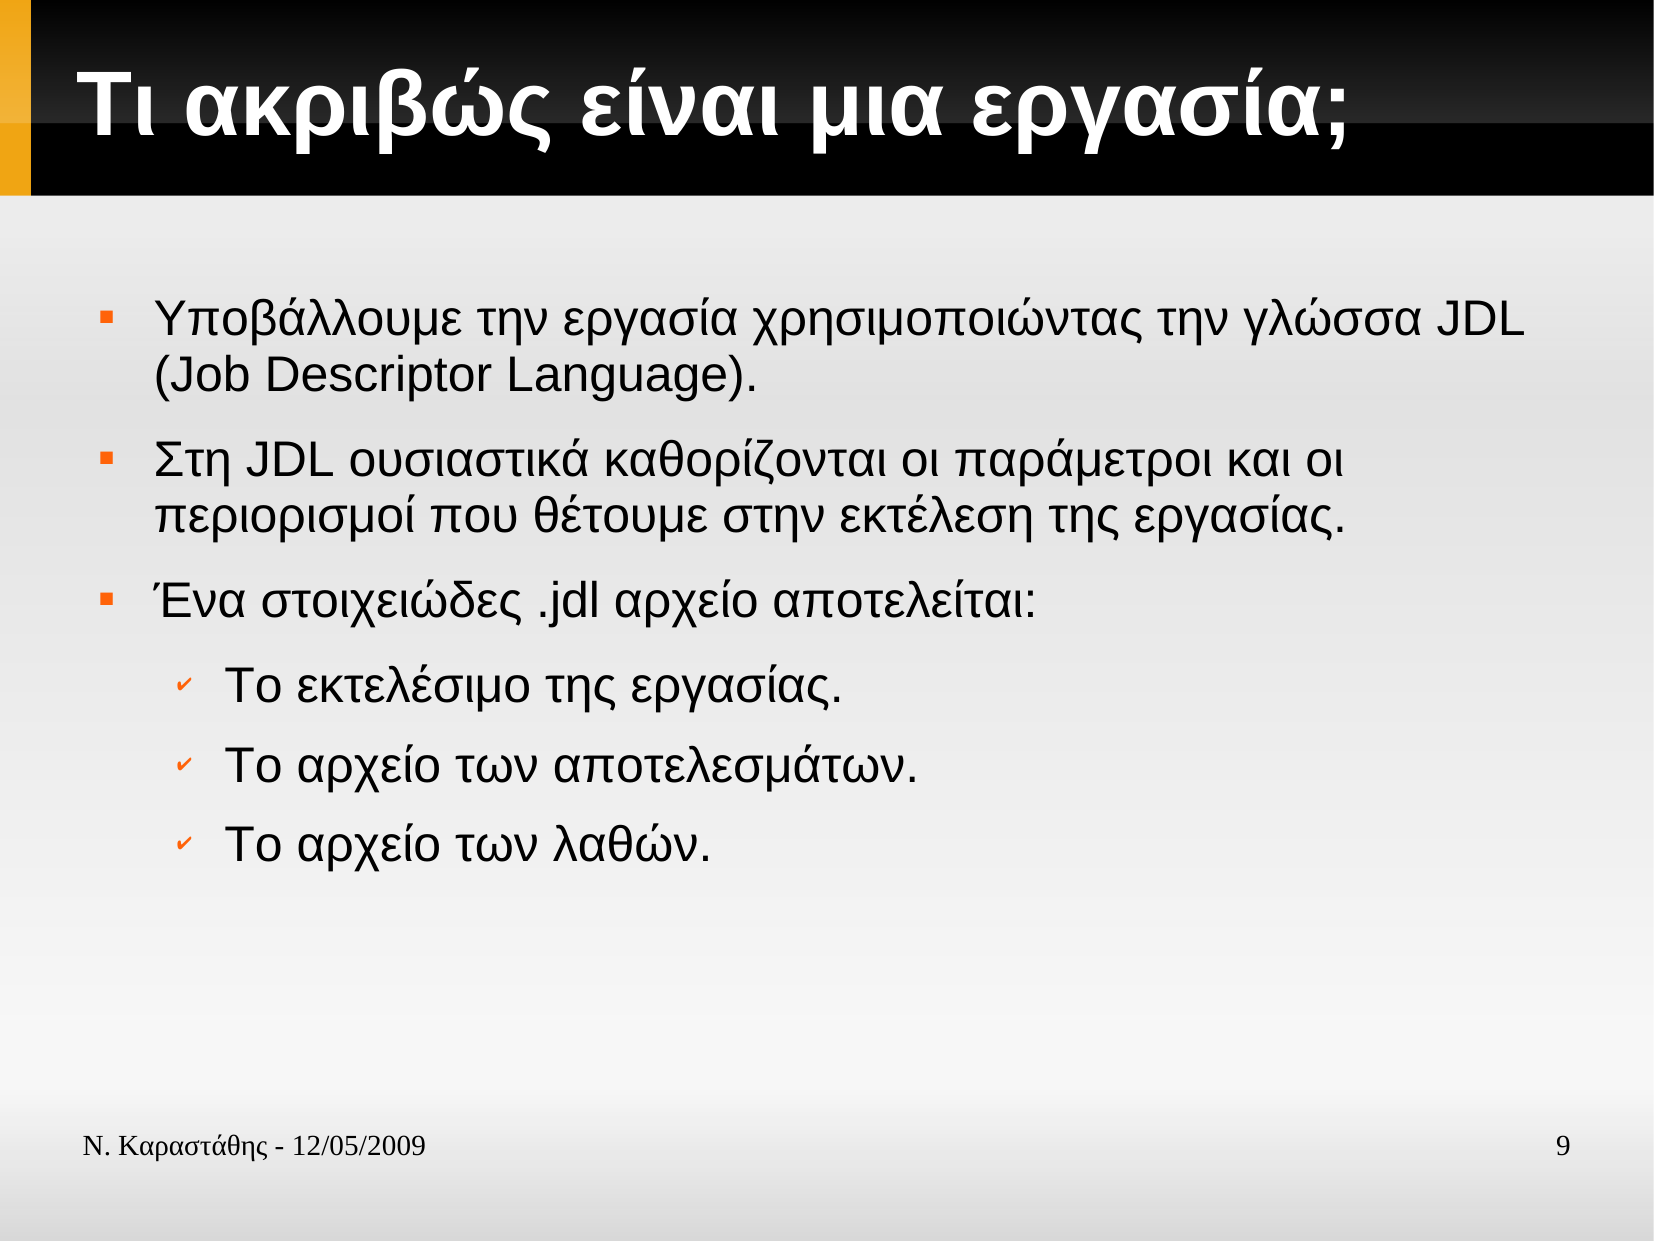

# Τι ακριβώς είναι μια εργασία;
Υποβάλλουμε την εργασία χρησιμοποιώντας την γλώσσα JDL (Job Descriptor Language).
Στη JDL ουσιαστικά καθορίζονται οι παράμετροι και οι περιορισμοί που θέτουμε στην εκτέλεση της εργασίας.
Ένα στοιχειώδες .jdl αρχείο αποτελείται:
Το εκτελέσιμο της εργασίας.
Το αρχείο των αποτελεσμάτων.
Το αρχείο των λαθών.
Ν. Καραστάθης - 12/05/2009
9